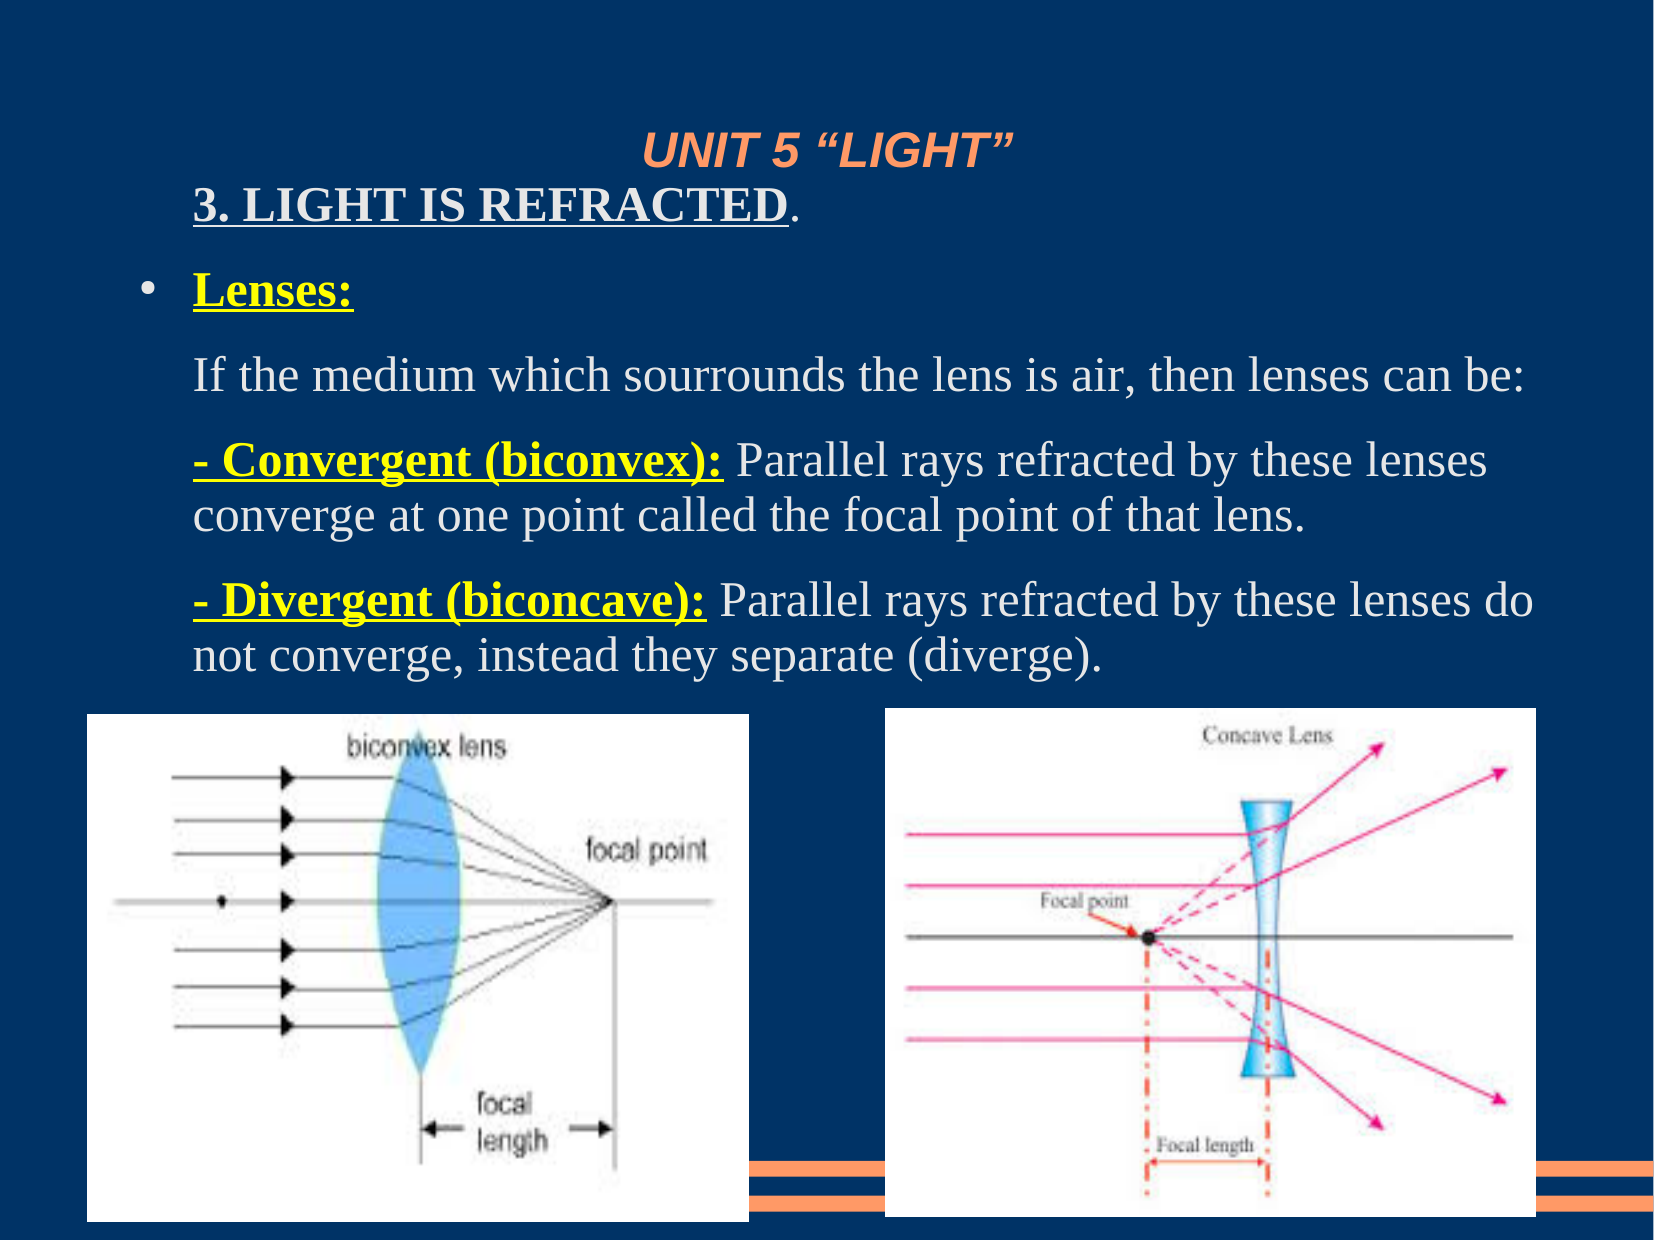

# UNIT 5 “LIGHT”
3. LIGHT IS REFRACTED.
Lenses:
If the medium which sourrounds the lens is air, then lenses can be:
- Convergent (biconvex): Parallel rays refracted by these lenses converge at one point called the focal point of that lens.
- Divergent (biconcave): Parallel rays refracted by these lenses do not converge, instead they separate (diverge).